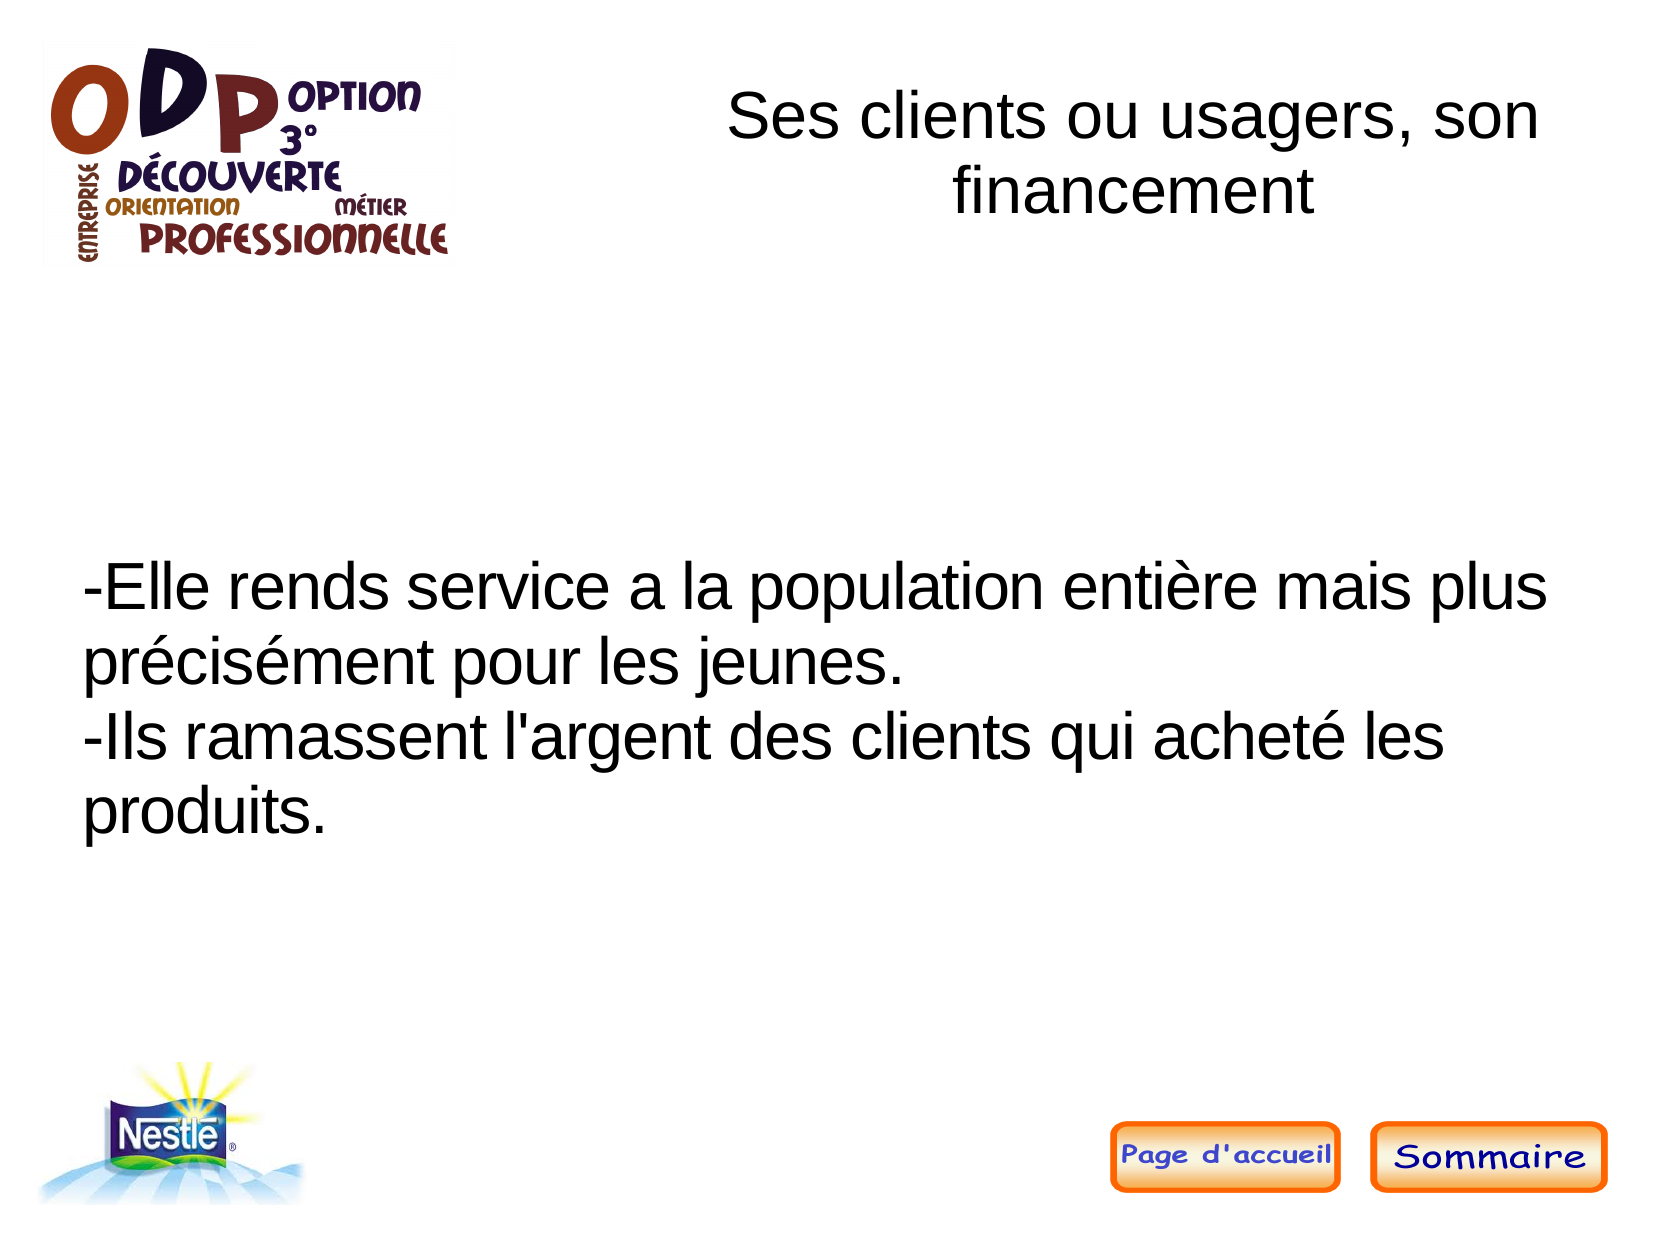

# Ses clients ou usagers, son financement
-Elle rends service a la population entière mais plus précisément pour les jeunes. -Ils ramassent l'argent des clients qui acheté les produits.